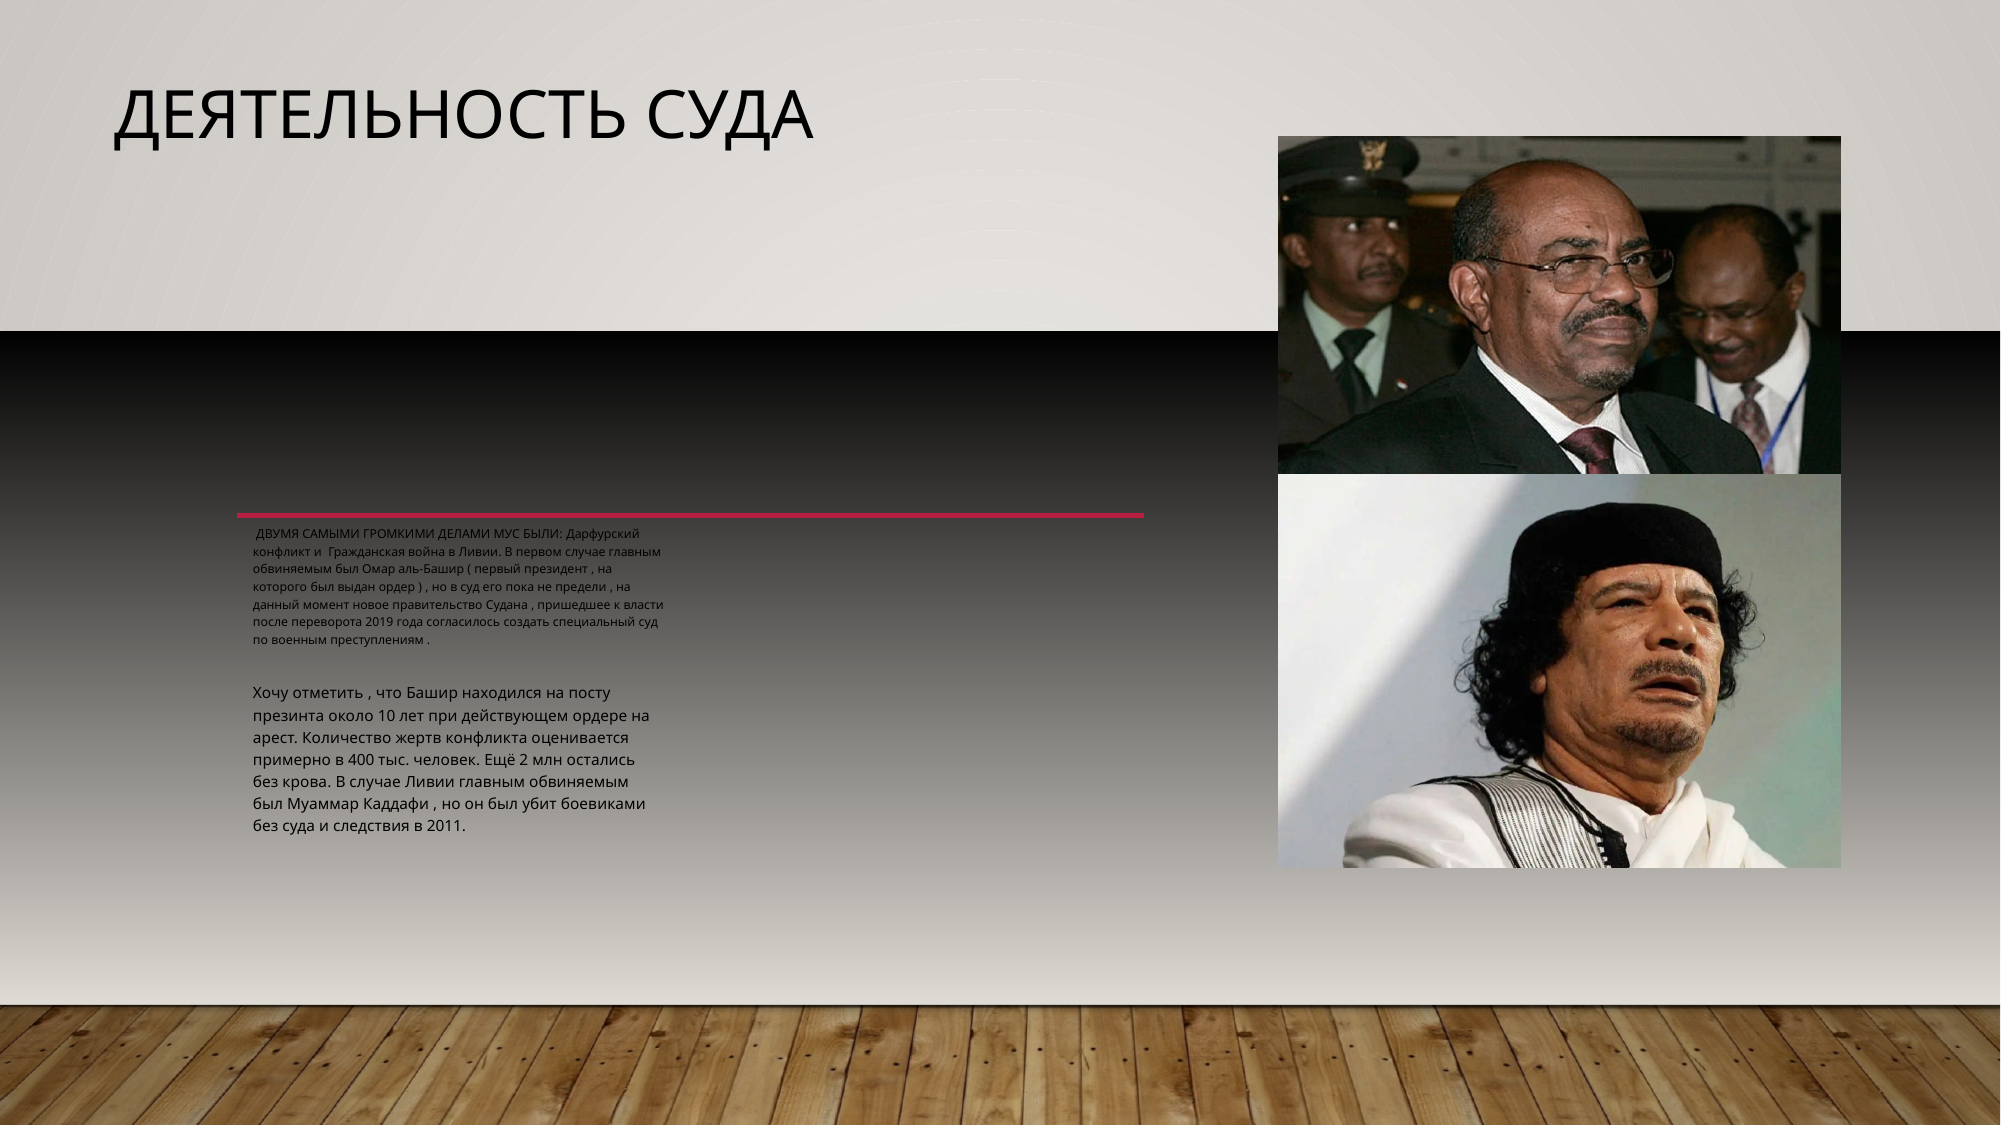

# Деятельность суда
 Двумя самыми ГРОМКИМИ ДЕЛАМИ МУС БЫЛИ: Дарфурский конфликт и  Гражданская война в Ливии. В первом случае главным обвиняемым был Омар аль-Башир ( первый президент , на которого был выдан ордер ) , но в суд его пока не предели , на данный момент новое правительство Судана , пришедшее к власти после переворота 2019 года согласилось создать специальный суд по военным преступлениям .
Хочу отметить , что Башир находился на посту презинта около 10 лет при действующем ордере на арест. Количество жертв конфликта оценивается примерно в 400 тыс. человек. Ещё 2 млн остались без крова. В случае Ливии главным обвиняемым был Муаммар Каддафи , но он был убит боевиками без суда и следствия в 2011.